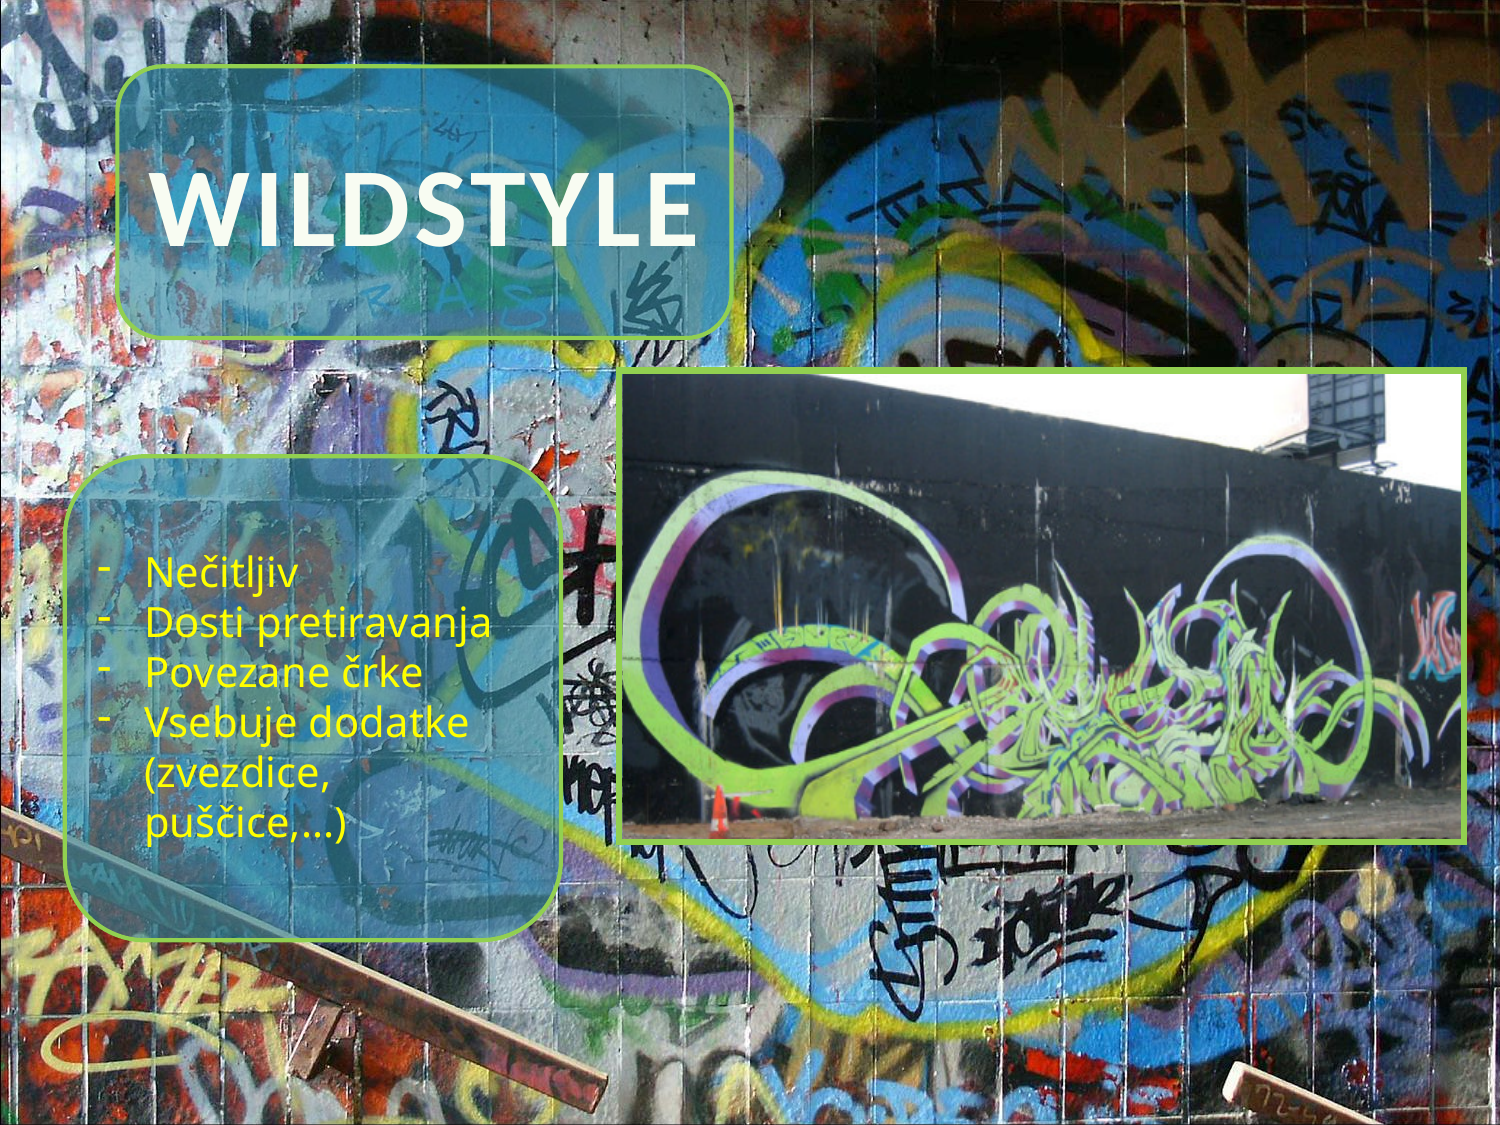

WILDSTYLE
Nečitljiv
Dosti pretiravanja
Povezane črke
Vsebuje dodatke (zvezdice, puščice,...)